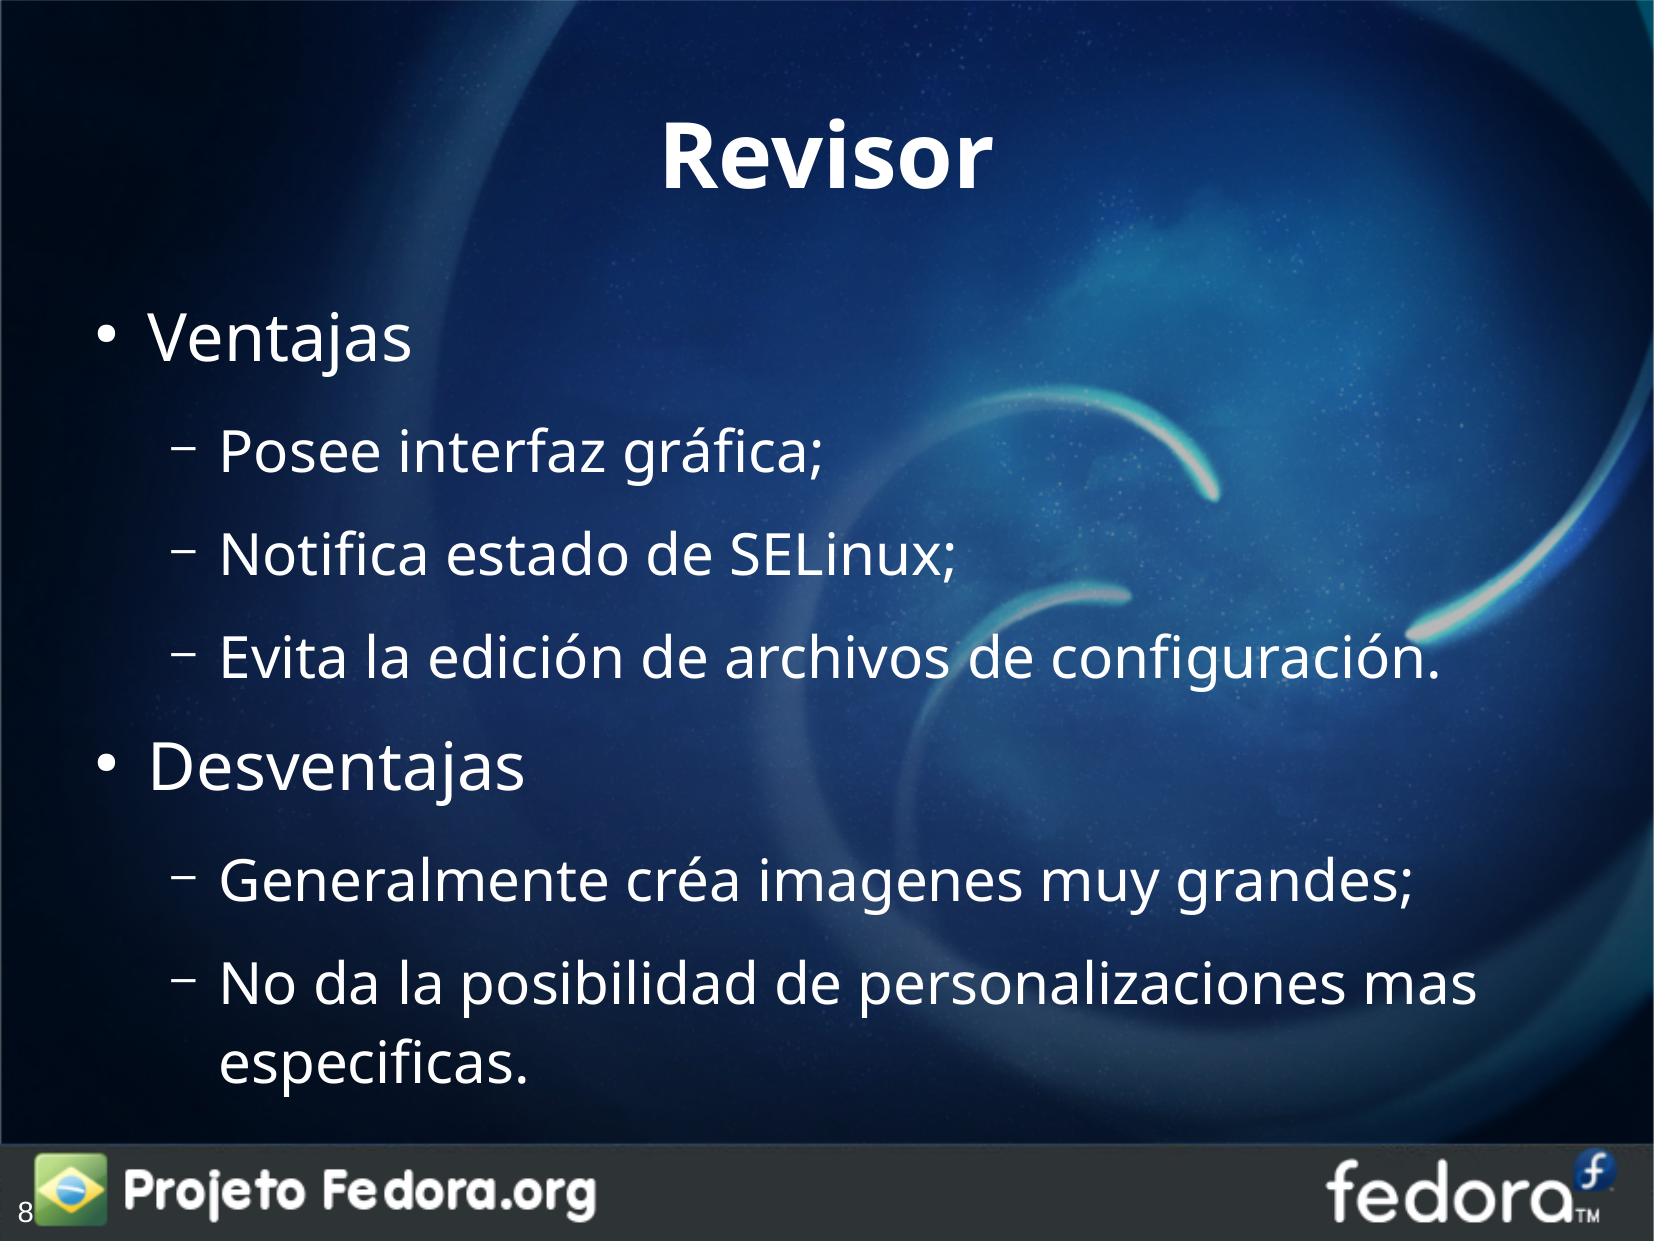

# Revisor
Ventajas
Posee interfaz gráfica;
Notifica estado de SELinux;
Evita la edición de archivos de configuración.
Desventajas
Generalmente créa imagenes muy grandes;
No da la posibilidad de personalizaciones mas especificas.
8